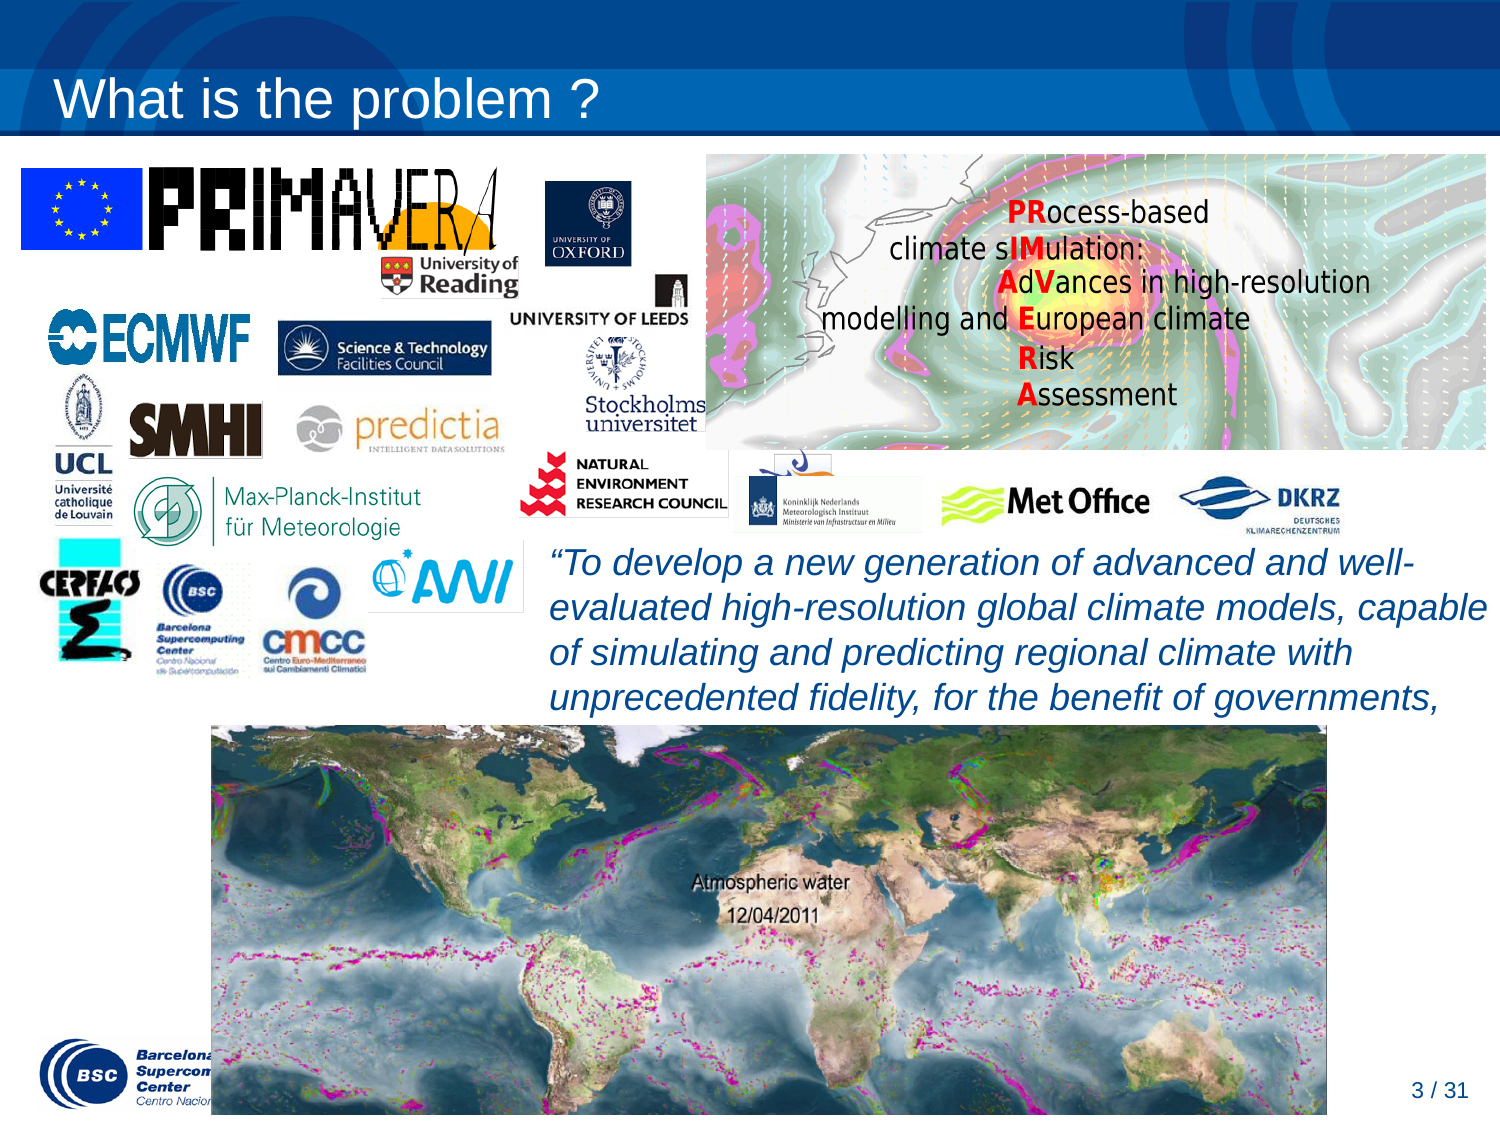

What is the problem ?
“To develop a new generation of advanced and well-evaluated high-resolution global climate models, capable of simulating and predicting regional climate with unprecedented fidelity, for the benefit of governments, business and society in general.”